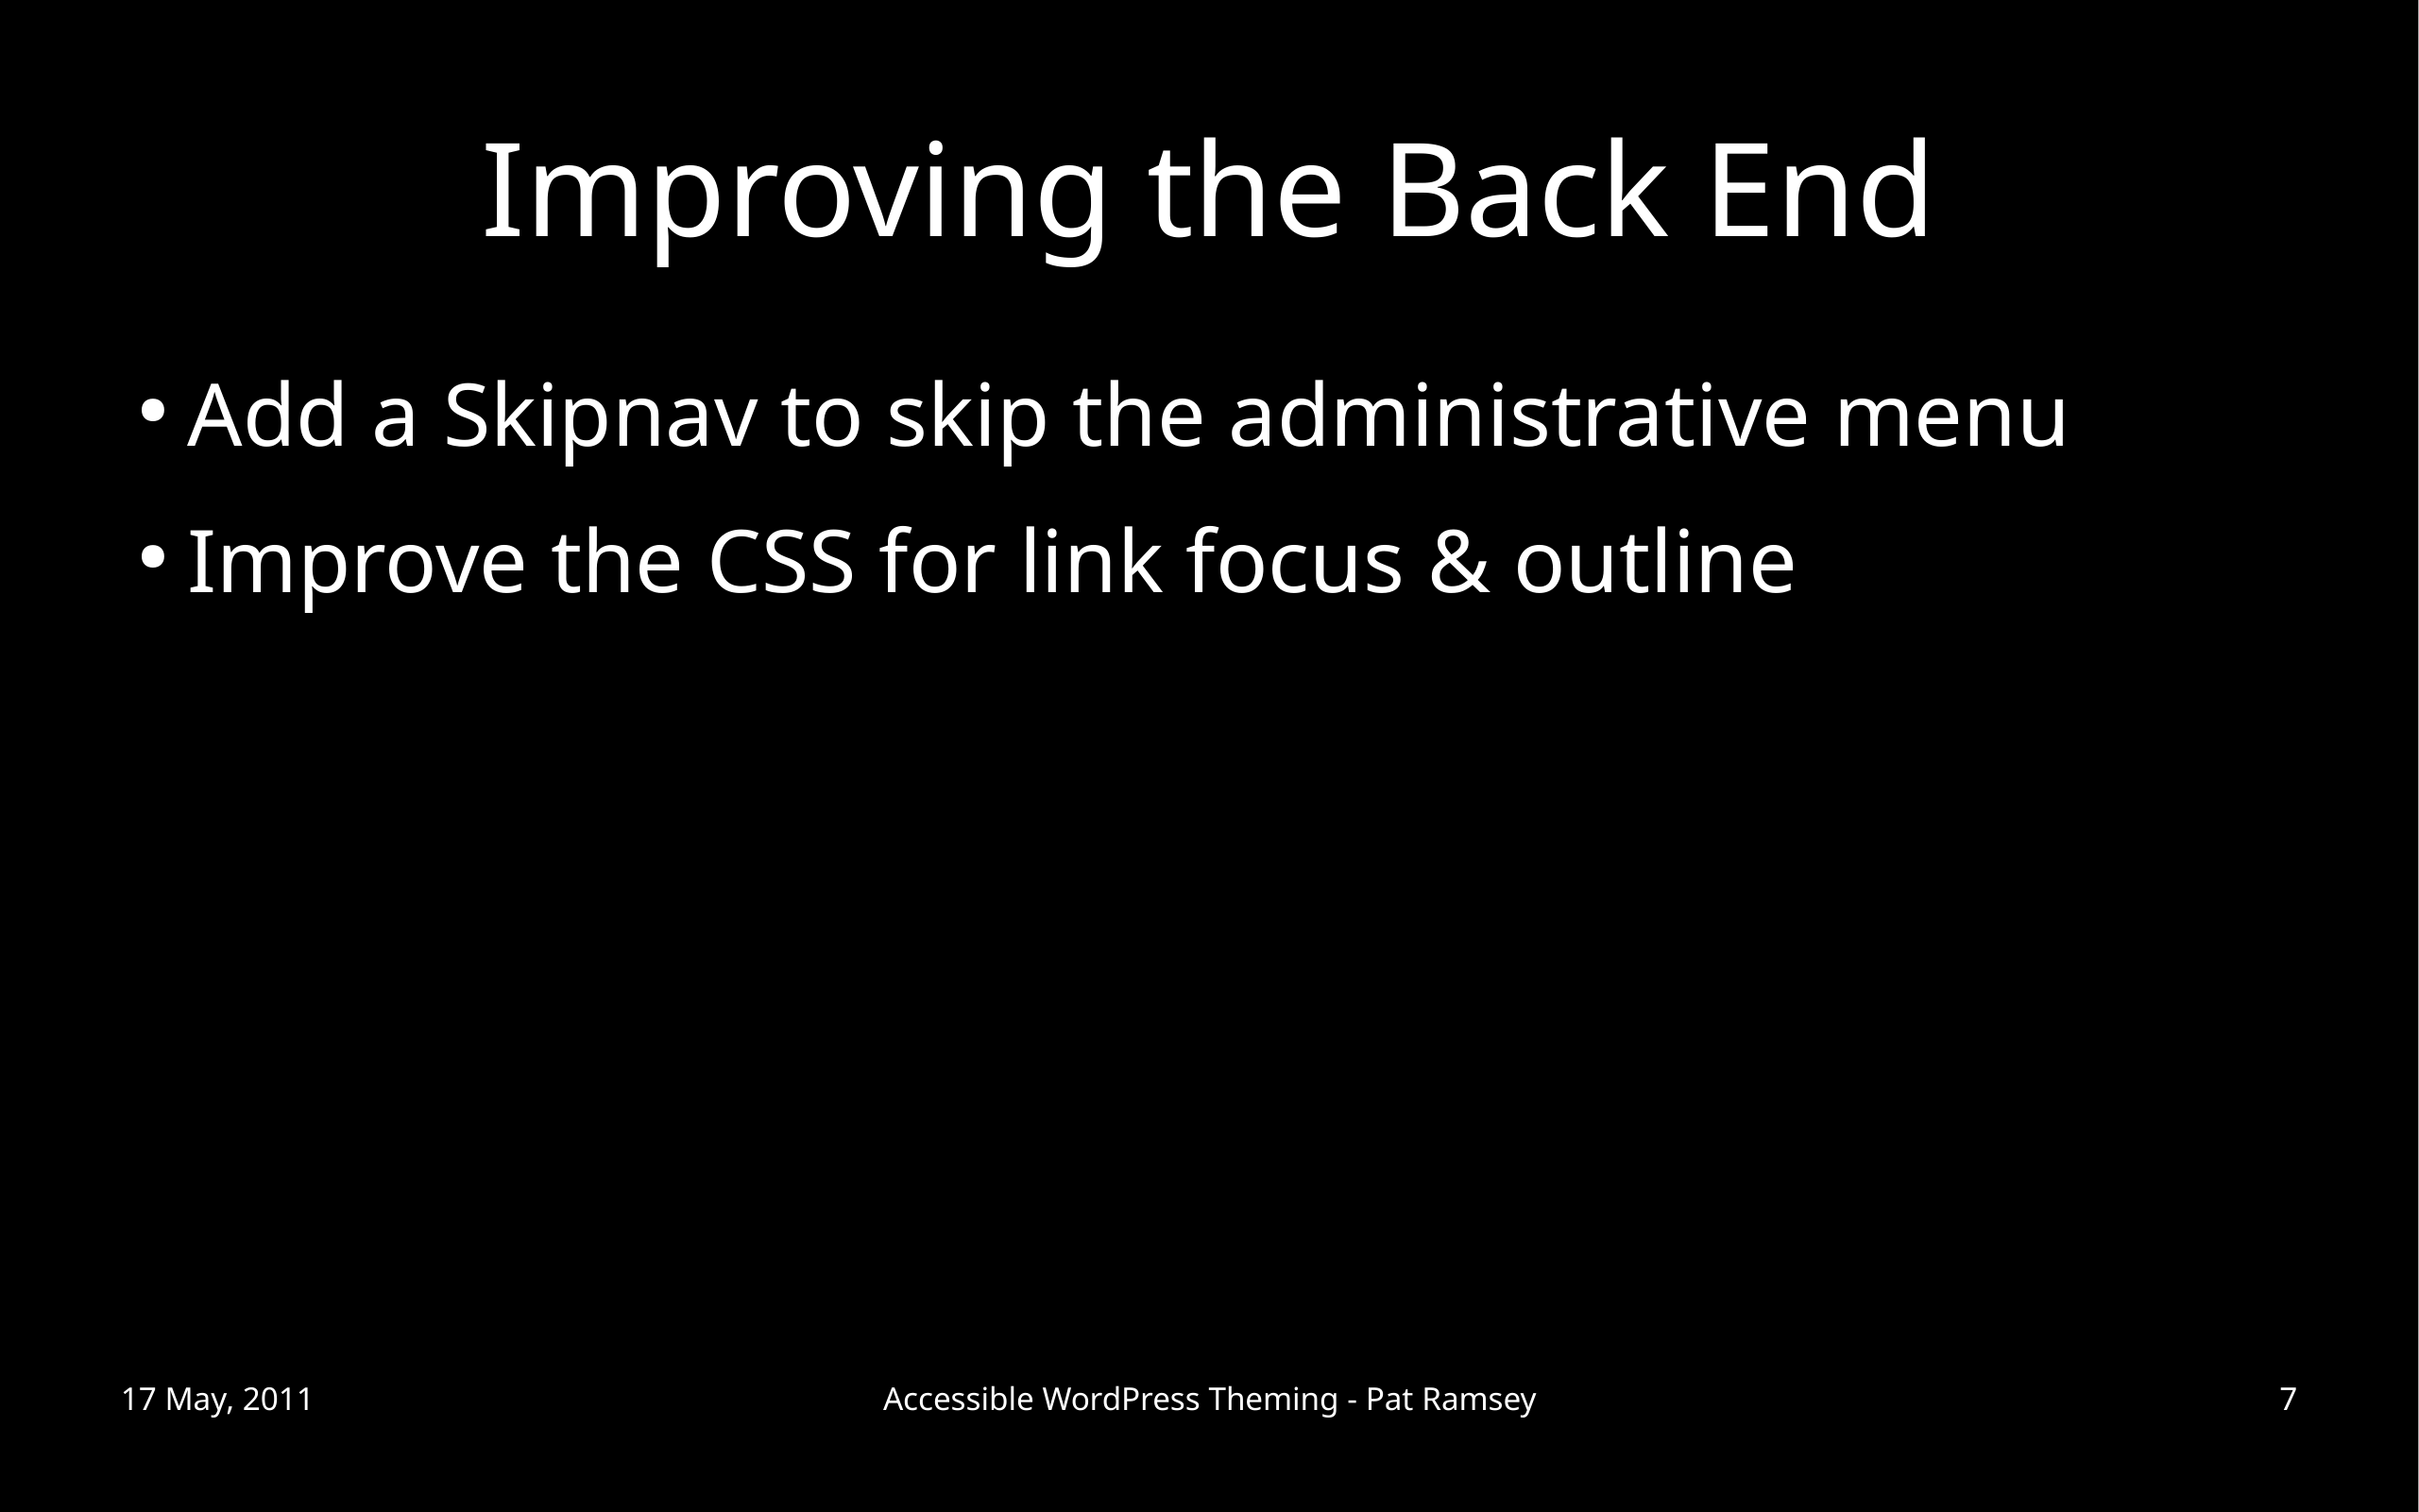

# Improving the Back End
Add a Skipnav to skip the administrative menu
Improve the CSS for link focus & outline
17 May, 2011
Accessible WordPress Theming - Pat Ramsey
7